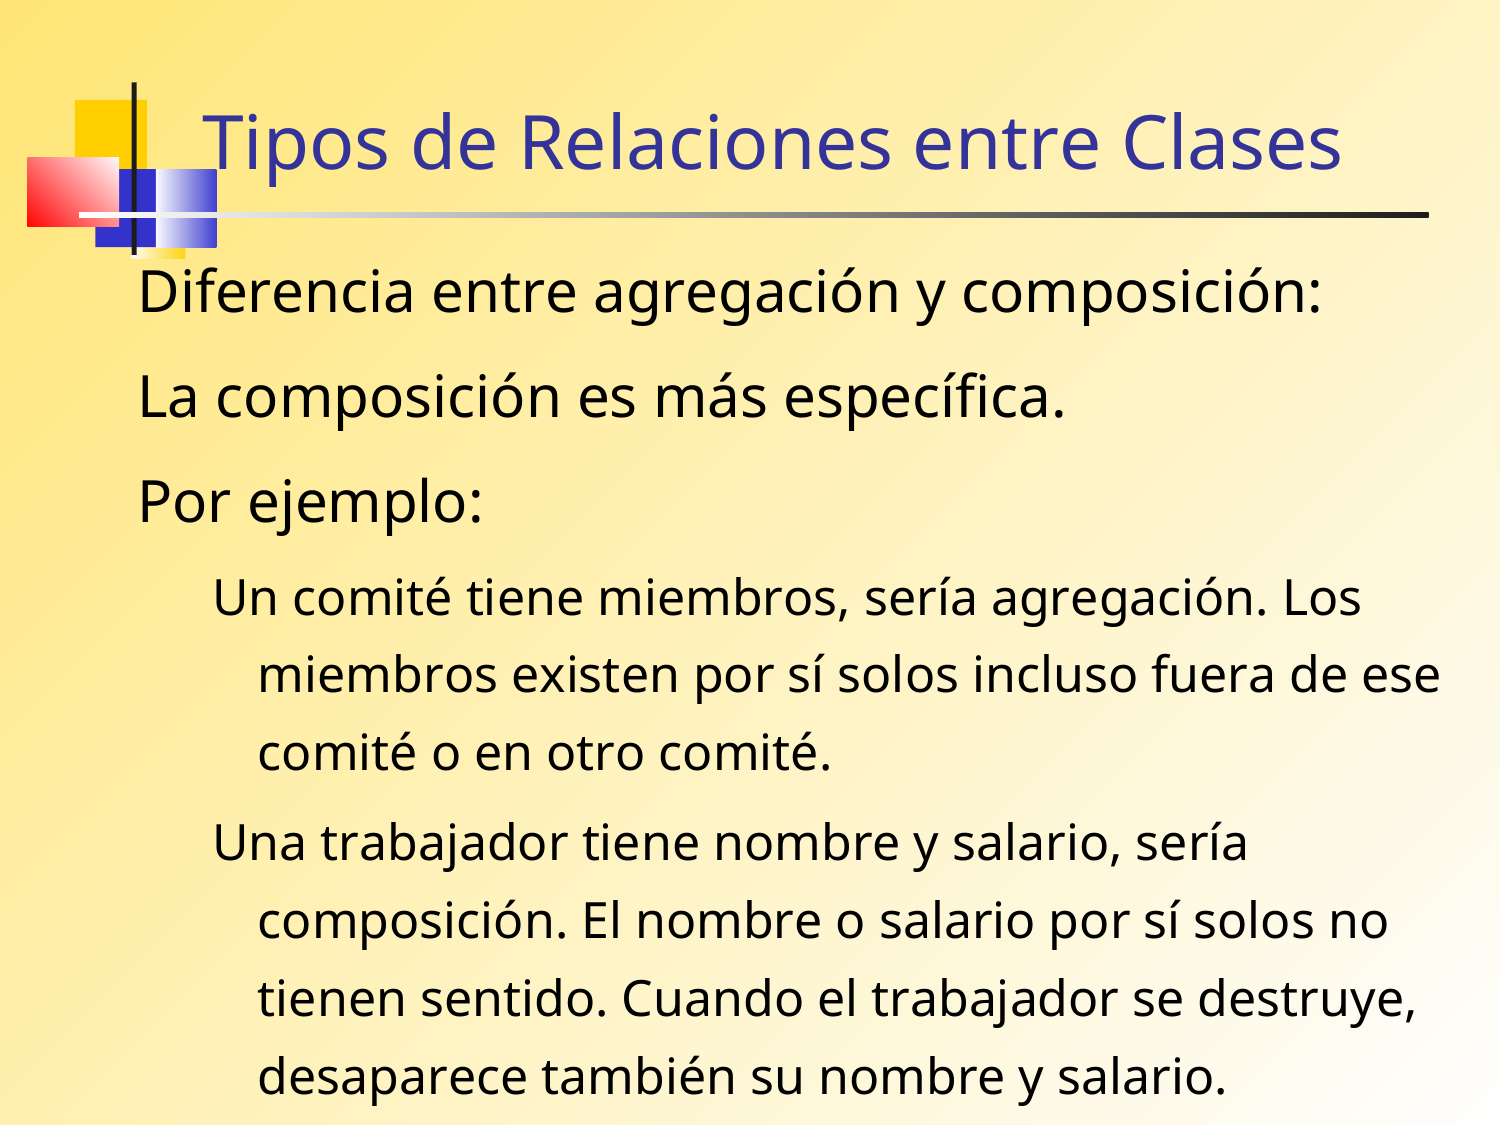

# Tipos de Relaciones entre Clases
Diferencia entre agregación y composición:
La composición es más específica.
Por ejemplo:
Un comité tiene miembros, sería agregación. Los miembros existen por sí solos incluso fuera de ese comité o en otro comité.
Una trabajador tiene nombre y salario, sería composición. El nombre o salario por sí solos no tienen sentido. Cuando el trabajador se destruye, desaparece también su nombre y salario.